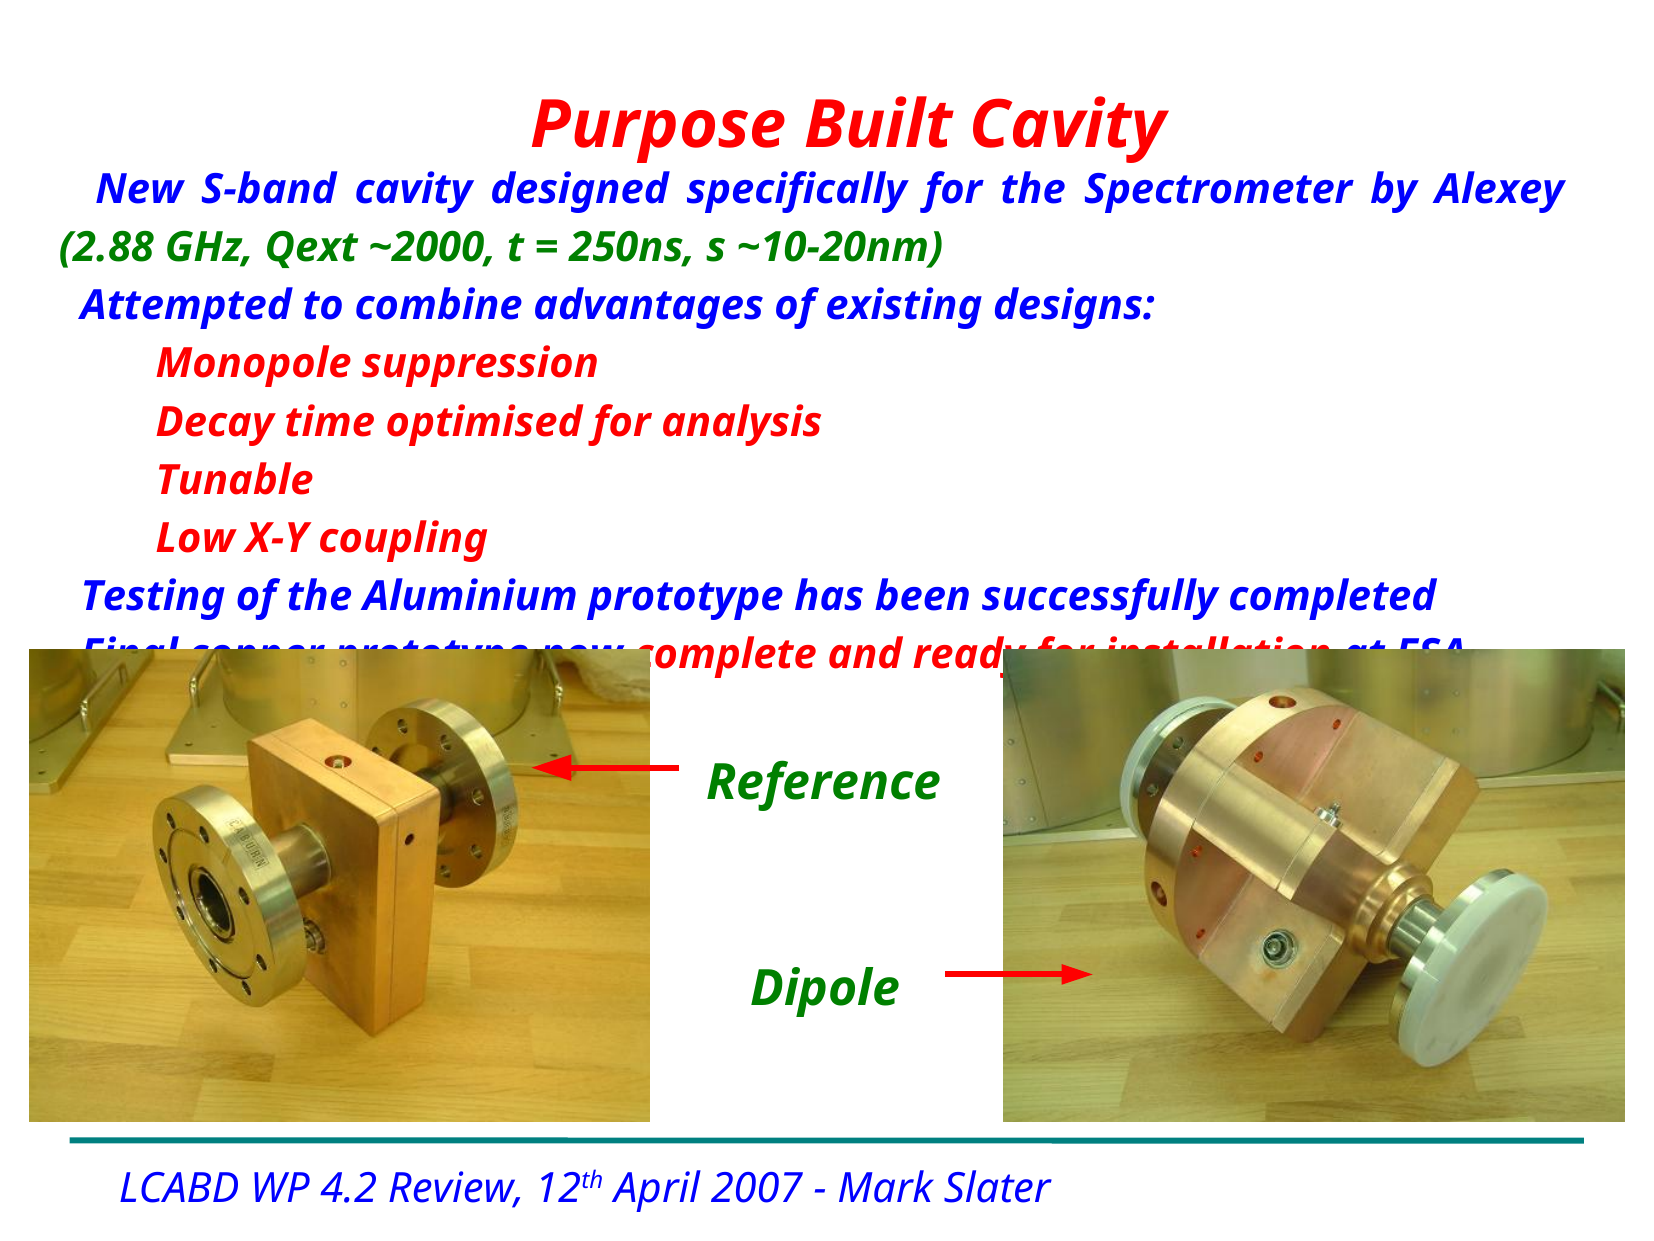

Purpose Built Cavity
 New S-band cavity designed specifically for the Spectrometer by Alexey (2.88 GHz, Qext ~2000, t = 250ns, s ~10-20nm)
 Attempted to combine advantages of existing designs:
 Monopole suppression
 Decay time optimised for analysis
 Tunable
 Low X-Y coupling
 Testing of the Aluminium prototype has been successfully completed
 Final copper prototype now complete and ready for installation at ESA
Reference
Dipole
LCABD WP 4.2 Review, 12th April 2007 - Mark Slater